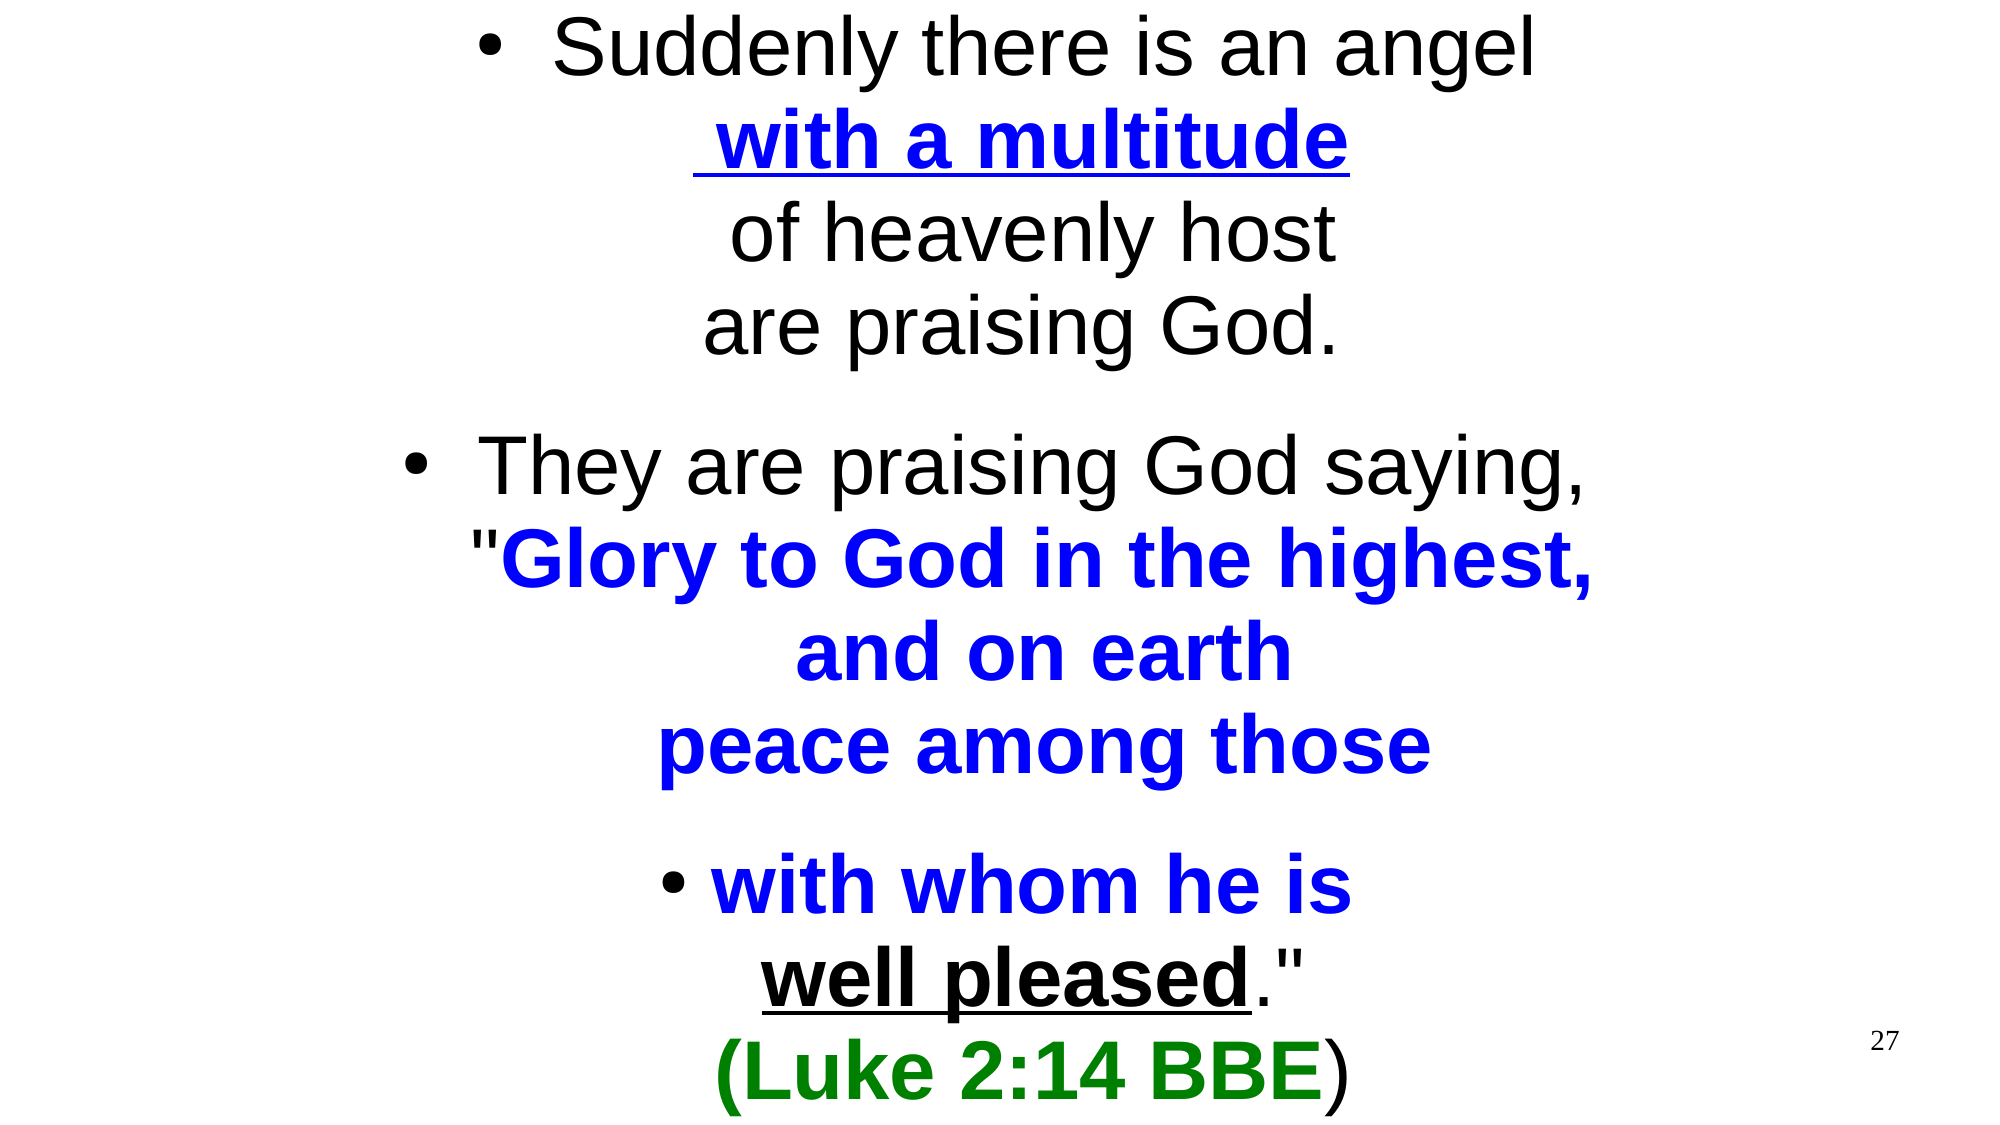

# Suddenly there is an angel with a multitude of heavenly host are praising God.
 They are praising God saying,
"Glory to God in the highest,
 and on earth
 peace among those
with whom he is
well pleased."
(Luke 2:14 BBE)
27